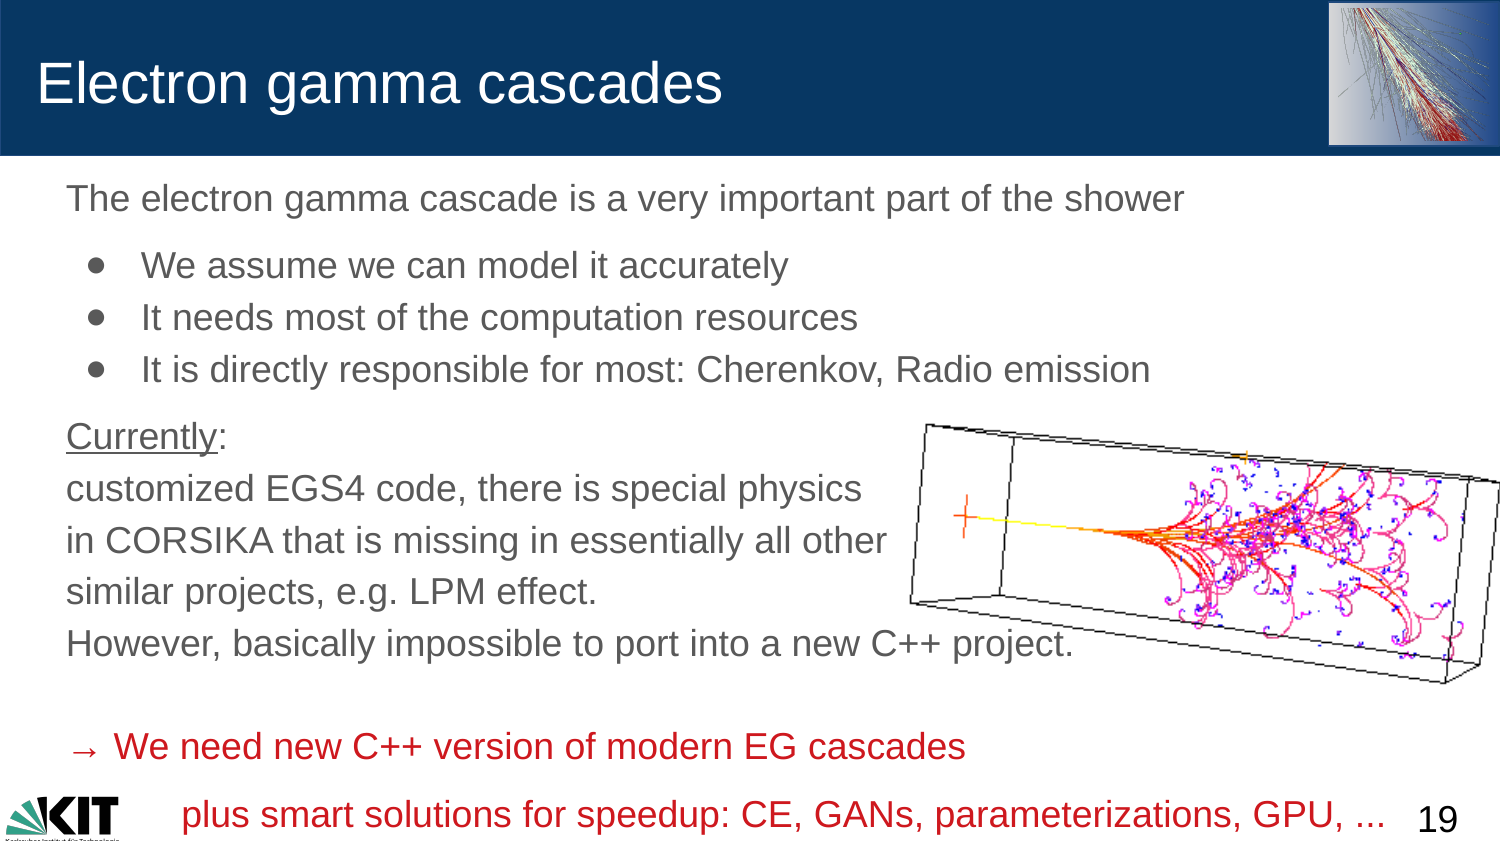

Electron gamma cascades
The electron gamma cascade is a very important part of the shower
We assume we can model it accurately
It needs most of the computation resources
It is directly responsible for most: Cherenkov, Radio emission
Currently:
customized EGS4 code, there is special physics
in CORSIKA that is missing in essentially all other
similar projects, e.g. LPM effect.
However, basically impossible to port into a new C++ project.
→ We need new C++ version of modern EG cascades
 plus smart solutions for speedup: CE, GANs, parameterizations, GPU, ...